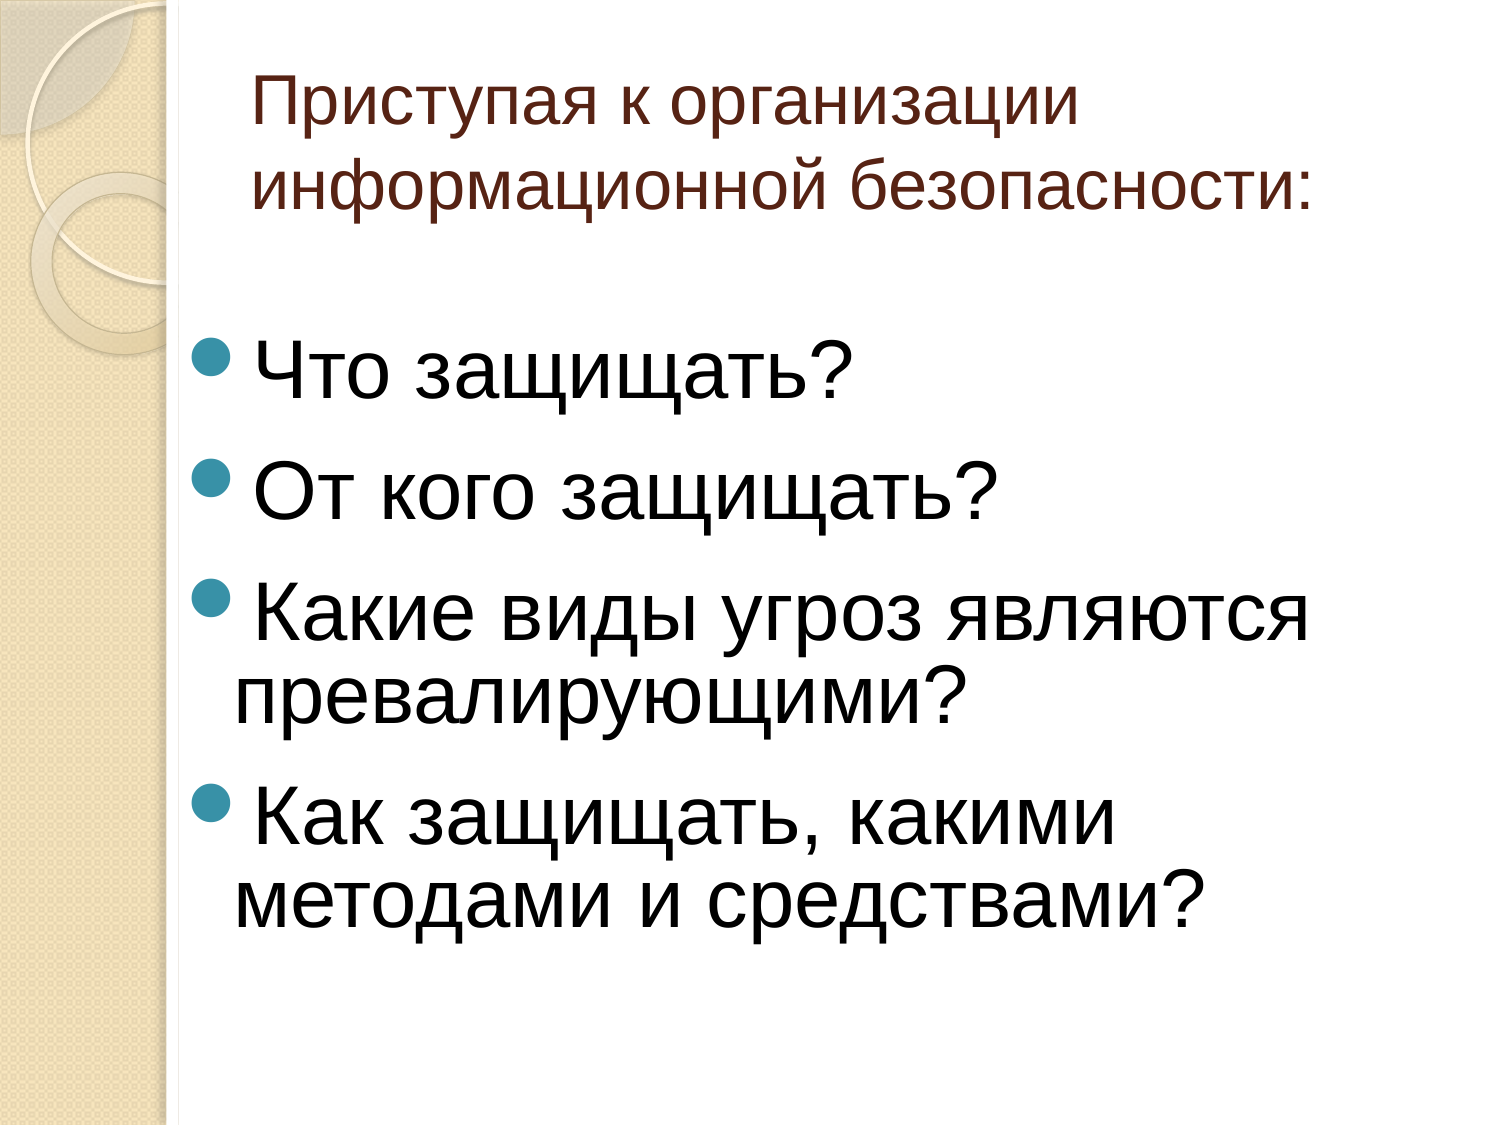

Приступая к организации информационной безопасности:
# Что защищать?
От кого защищать?
Какие виды угроз являются превалирующими?
Как защищать, какими методами и средствами?